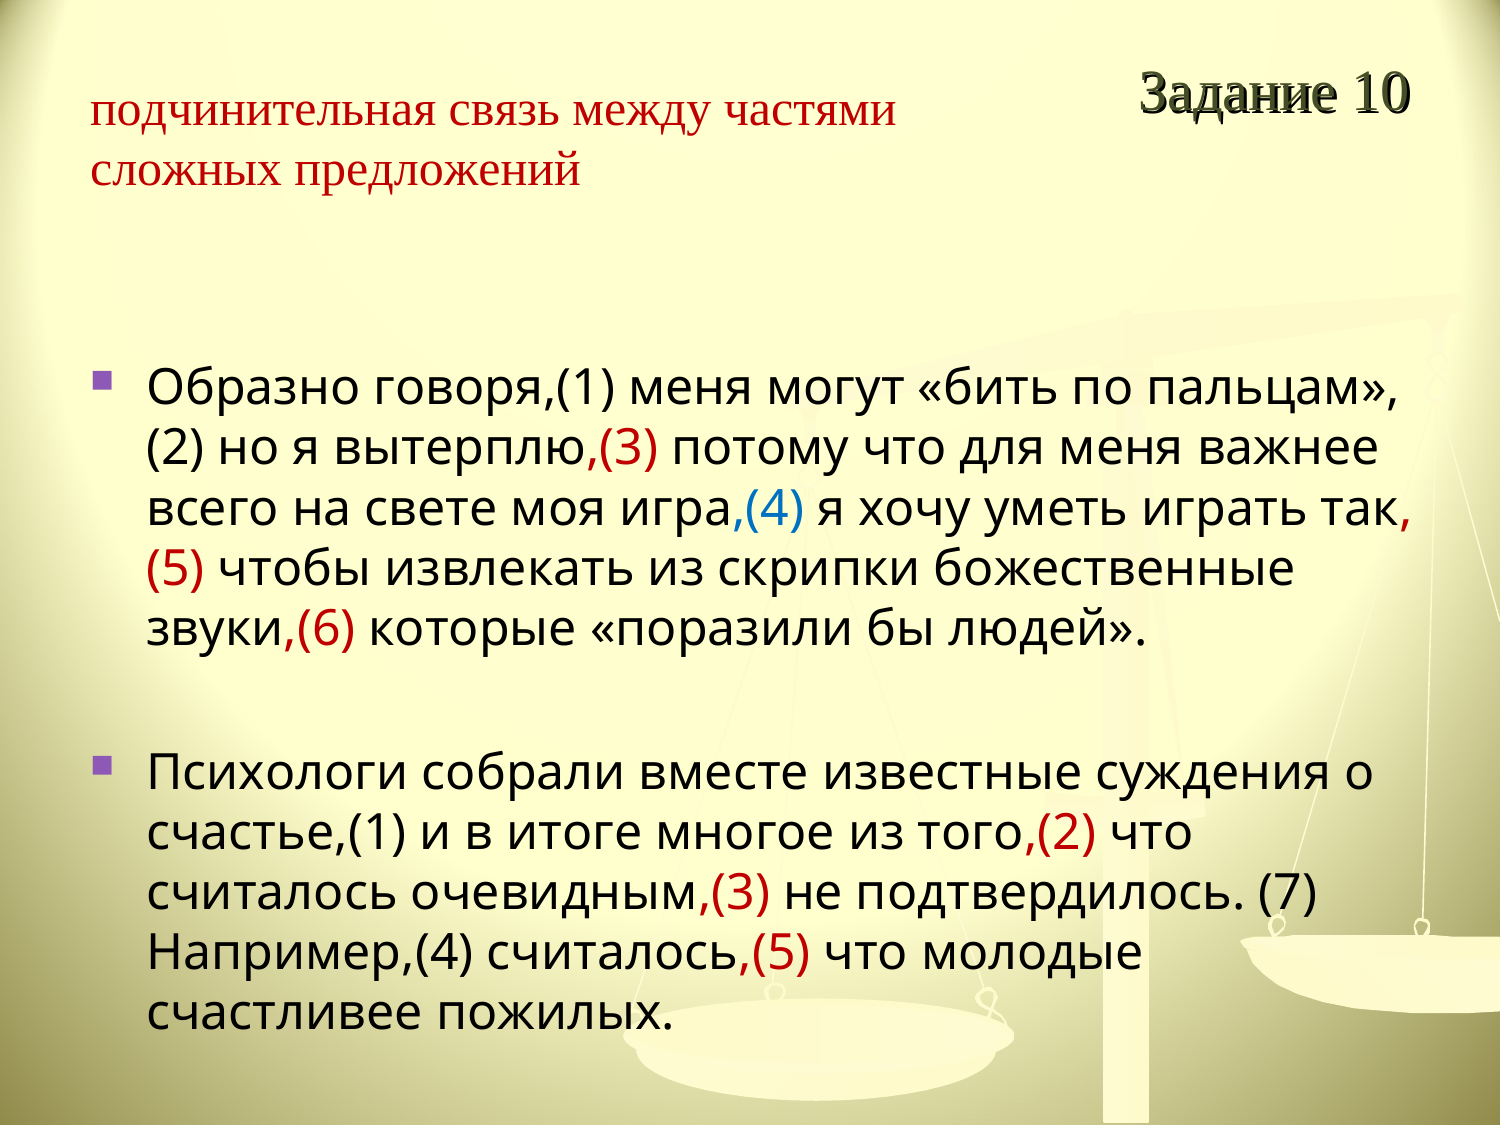

подчинительная связь между частями сложных предложений
# Задание 10
Образно говоря,(1) меня могут «бить по пальцам»,(2) но я вытерплю,(3) потому что для меня важнее всего на свете моя игра,(4) я хочу уметь играть так,(5) чтобы извлекать из скрипки божественные звуки,(6) которые «поразили бы людей».
Психологи собрали вместе известные суждения о счастье,(1) и в итоге многое из того,(2) что считалось очевидным,(3) не подтвердилось. (7) Например,(4) считалось,(5) что молодые счастливее пожилых.